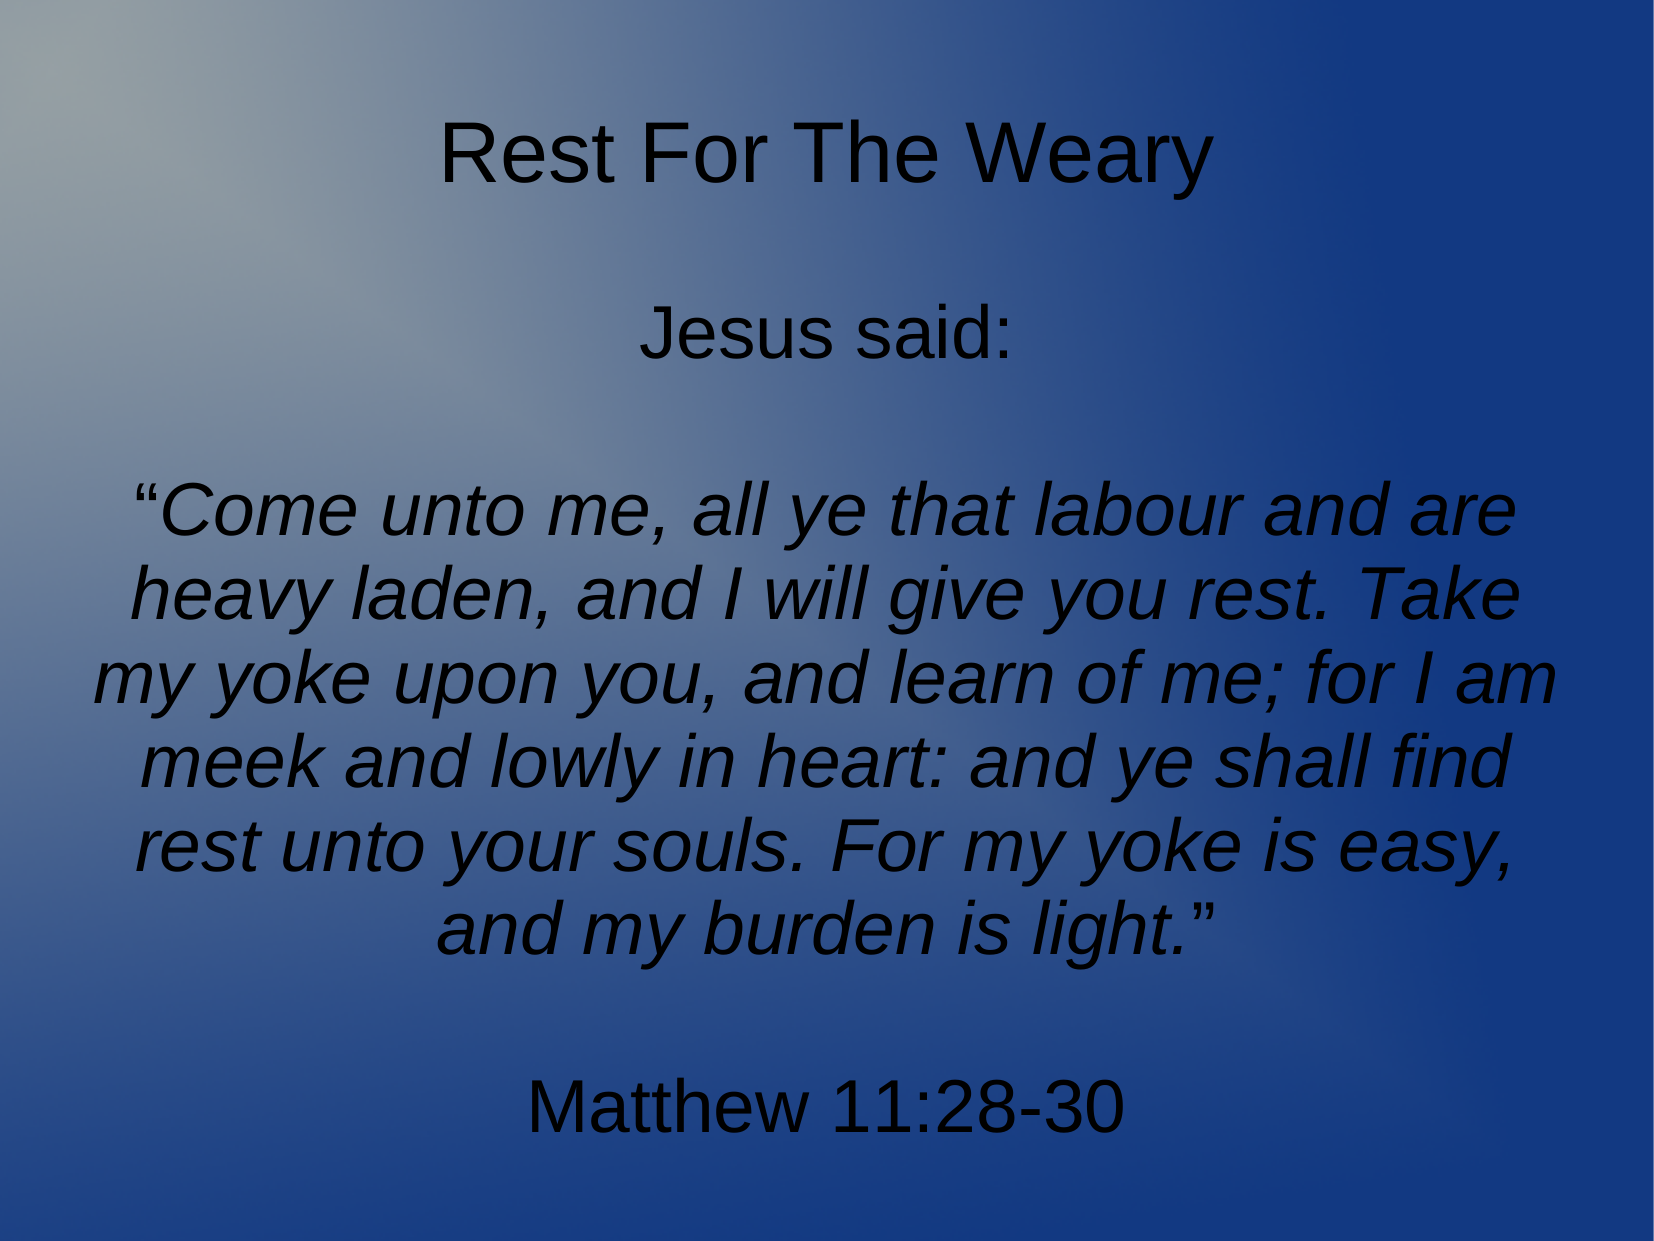

# Rest For The Weary
Jesus said:
“Come unto me, all ye that labour and are heavy laden, and I will give you rest. Take my yoke upon you, and learn of me; for I am meek and lowly in heart: and ye shall find rest unto your souls. For my yoke is easy, and my burden is light.”
Matthew 11:28-30